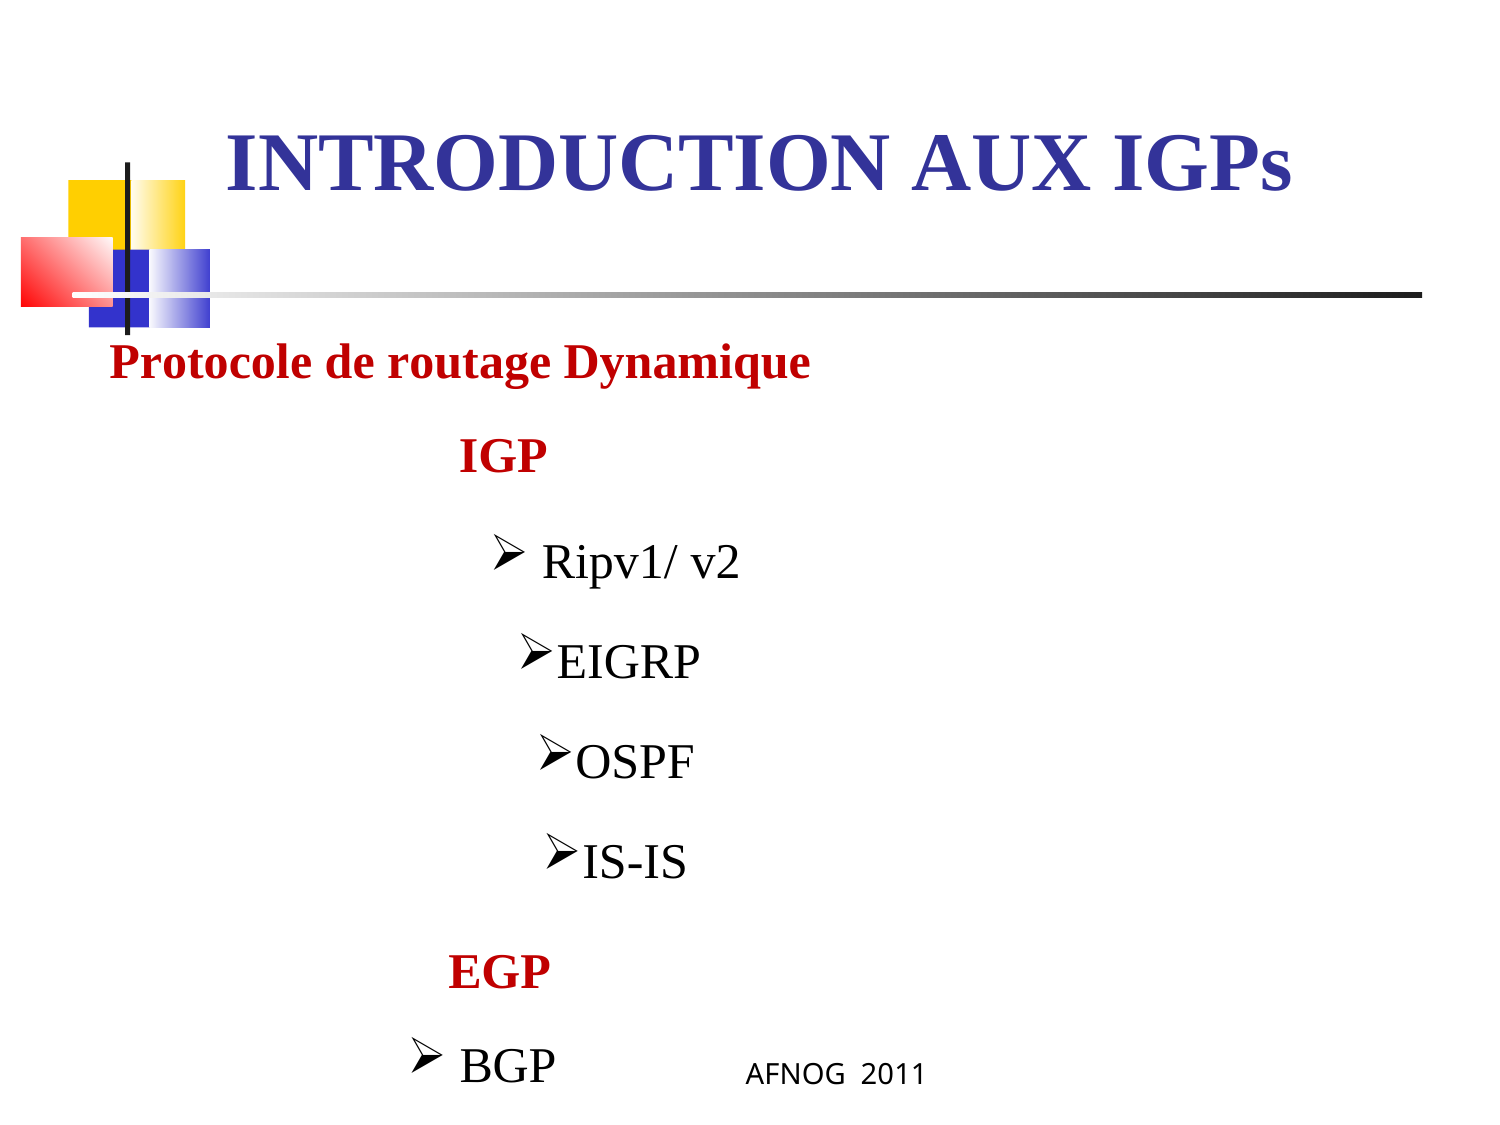

INTRODUCTION AUX IGPs
 Protocole de routage Dynamique
IGP
 Ripv1/ v2
EIGRP
OSPF
IS-IS
EGP
 BGP
AFNOG 2011